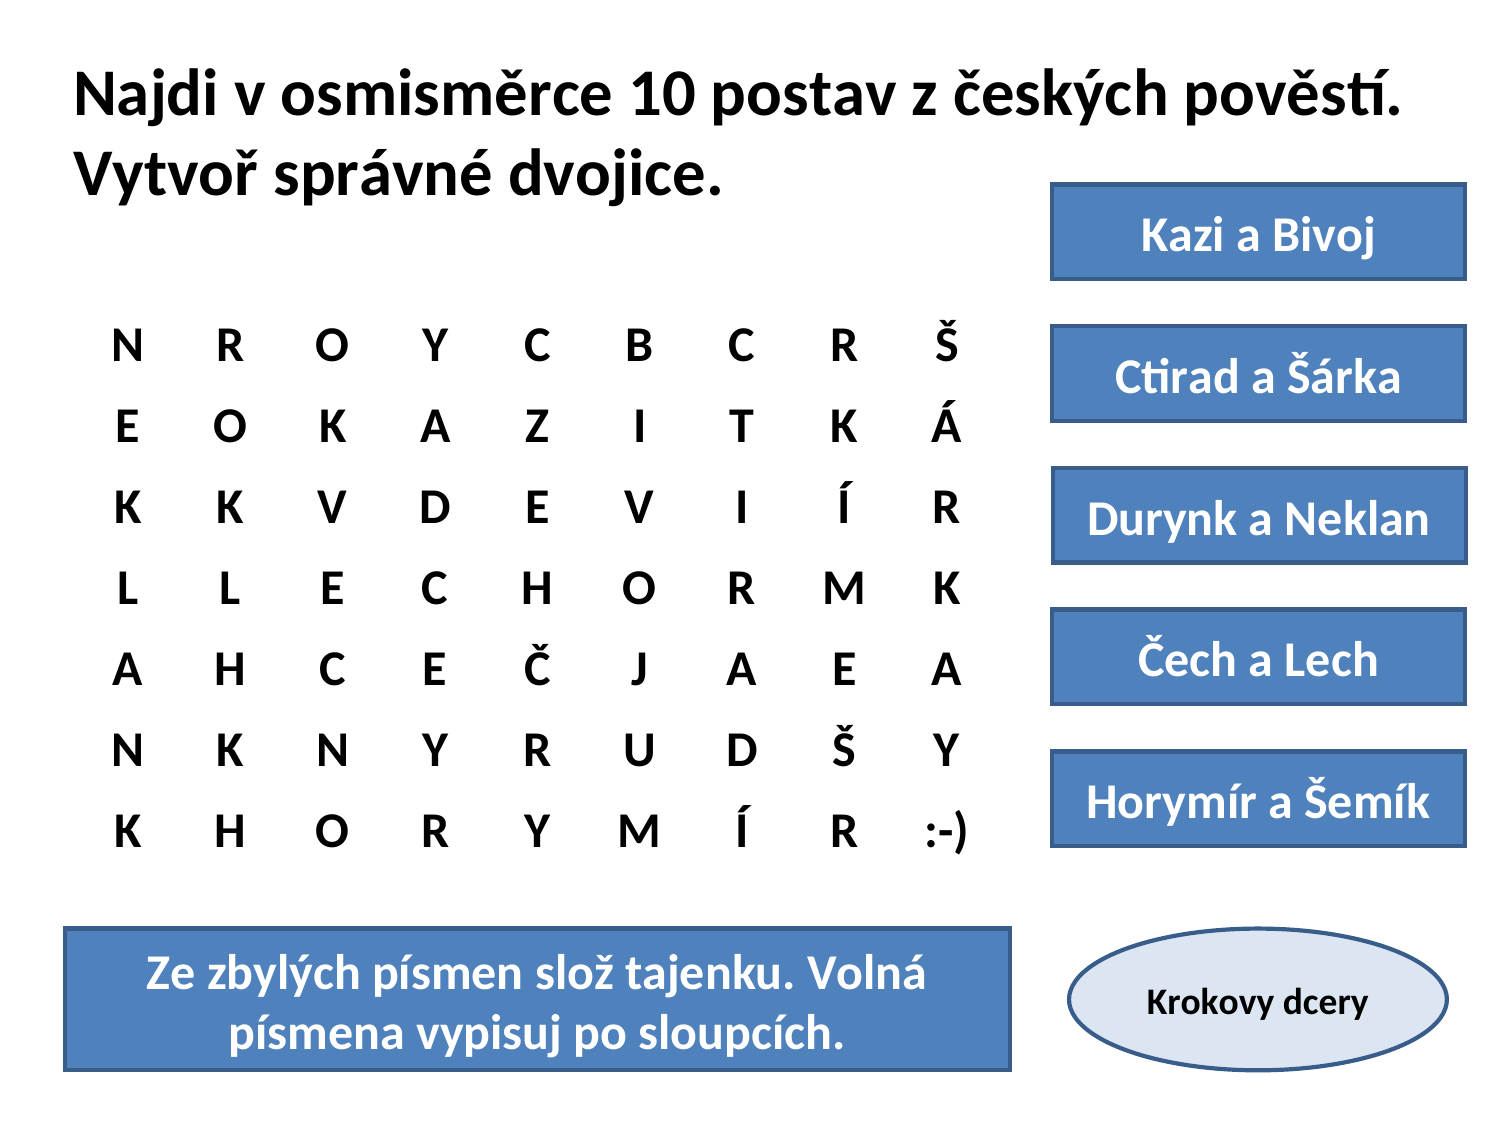

# Najdi v osmisměrce 10 postav z českých pověstí. Vytvoř správné dvojice.
Kazi a Bivoj
| N | R | O | Y | C | B | C | R | Š |
| --- | --- | --- | --- | --- | --- | --- | --- | --- |
| E | O | K | A | Z | I | T | K | Á |
| K | K | V | D | E | V | I | Í | R |
| L | L | E | C | H | O | R | M | K |
| A | H | C | E | Č | J | A | E | A |
| N | K | N | Y | R | U | D | Š | Y |
| K | H | O | R | Y | M | Í | R | :-) |
Ctirad a Šárka
Durynk a Neklan
Čech a Lech
Horymír a Šemík
Ze zbylých písmen slož tajenku. Volná písmena vypisuj po sloupcích.
Krokovy dcery